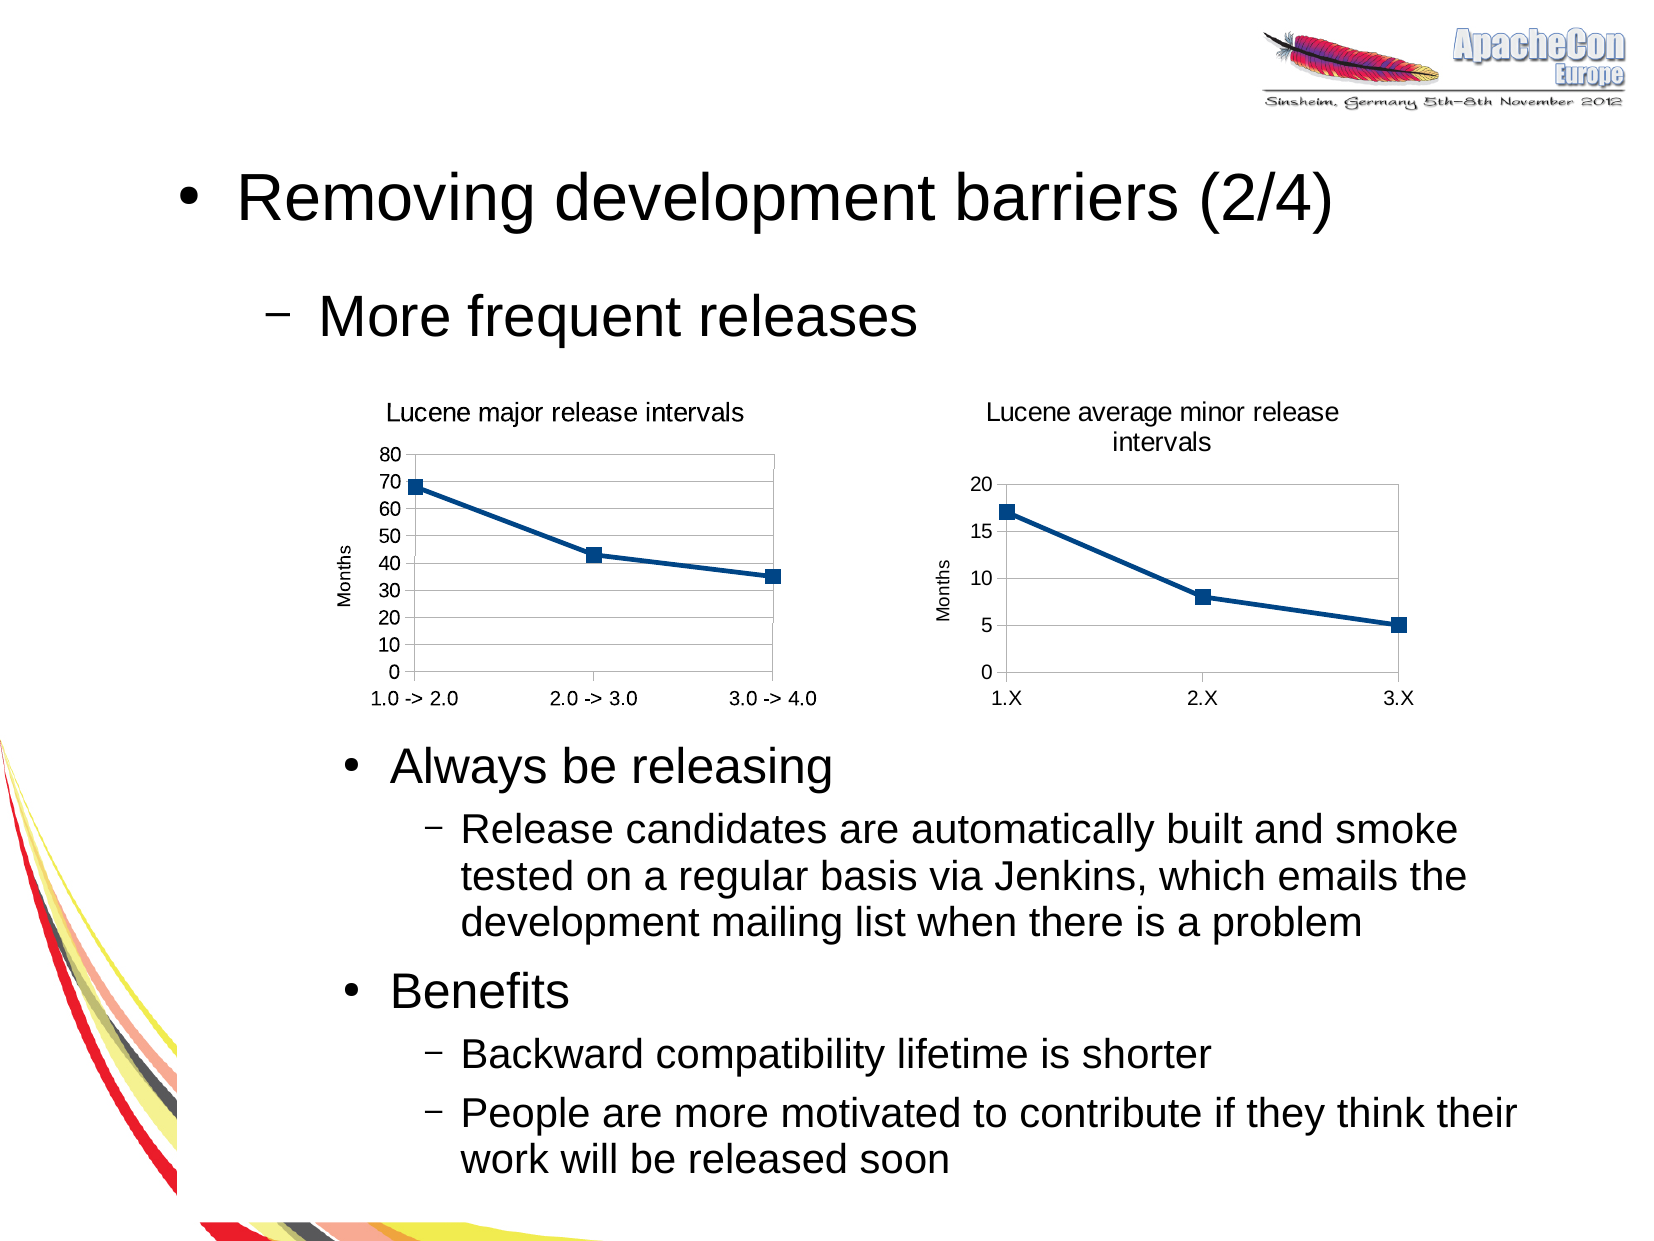

# Removing development barriers (2/4)
More frequent releases
### Chart: Lucene major release intervals
| Category | Months |
|---|---|
| 1.0 -> 2.0 | 68.0 |
| 2.0 -> 3.0 | 43.0 |
| 3.0 -> 4.0 | 35.0 |
### Chart: Lucene average minor release intervals
| Category | 1.Y |
|---|---|
| 1.X | 17.0 |
| 2.X | 8.0 |
| 3.X | 5.0 |Always be releasing
Release candidates are automatically built and smoke tested on a regular basis via Jenkins, which emails the development mailing list when there is a problem
Benefits
Backward compatibility lifetime is shorter
People are more motivated to contribute if they think their work will be released soon